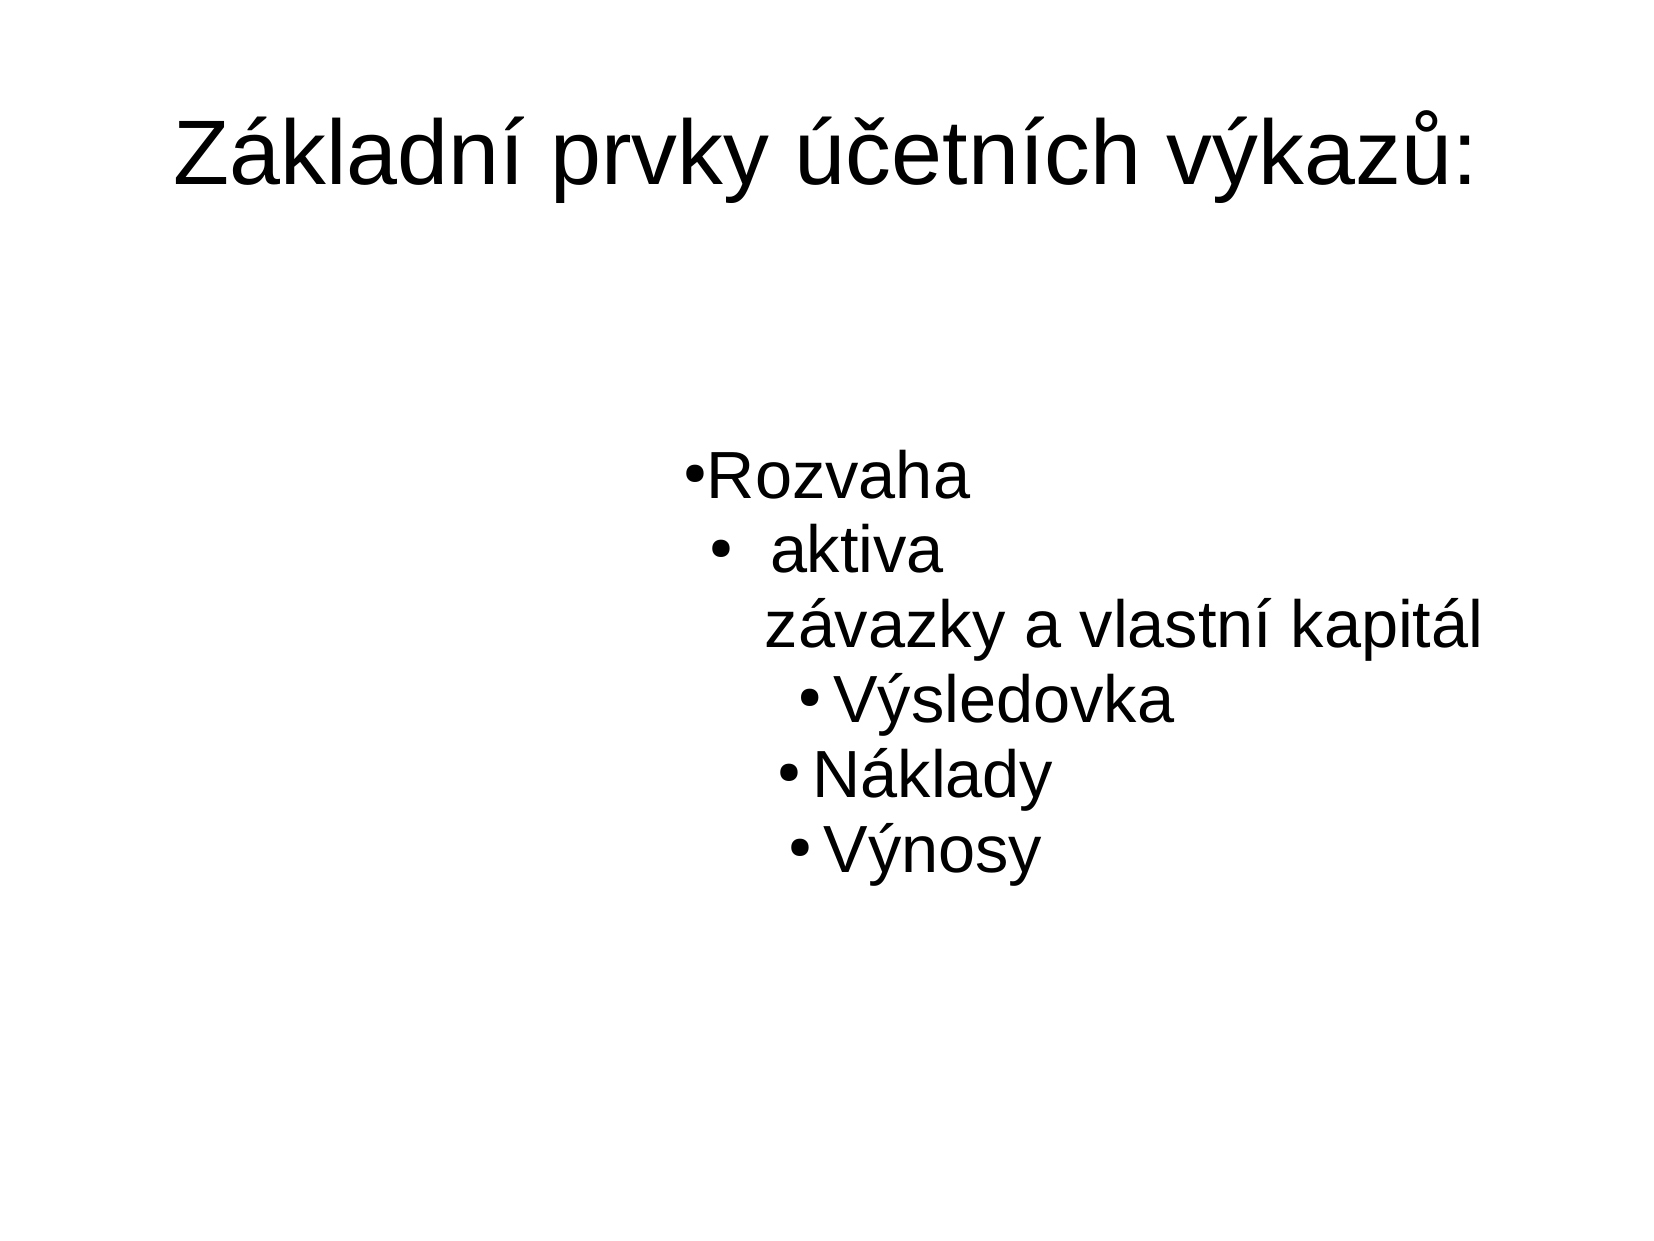

# Základní prvky účetních výkazů:
Rozvaha
 aktiva
 závazky a vlastní kapitál
Výsledovka
Náklady
Výnosy